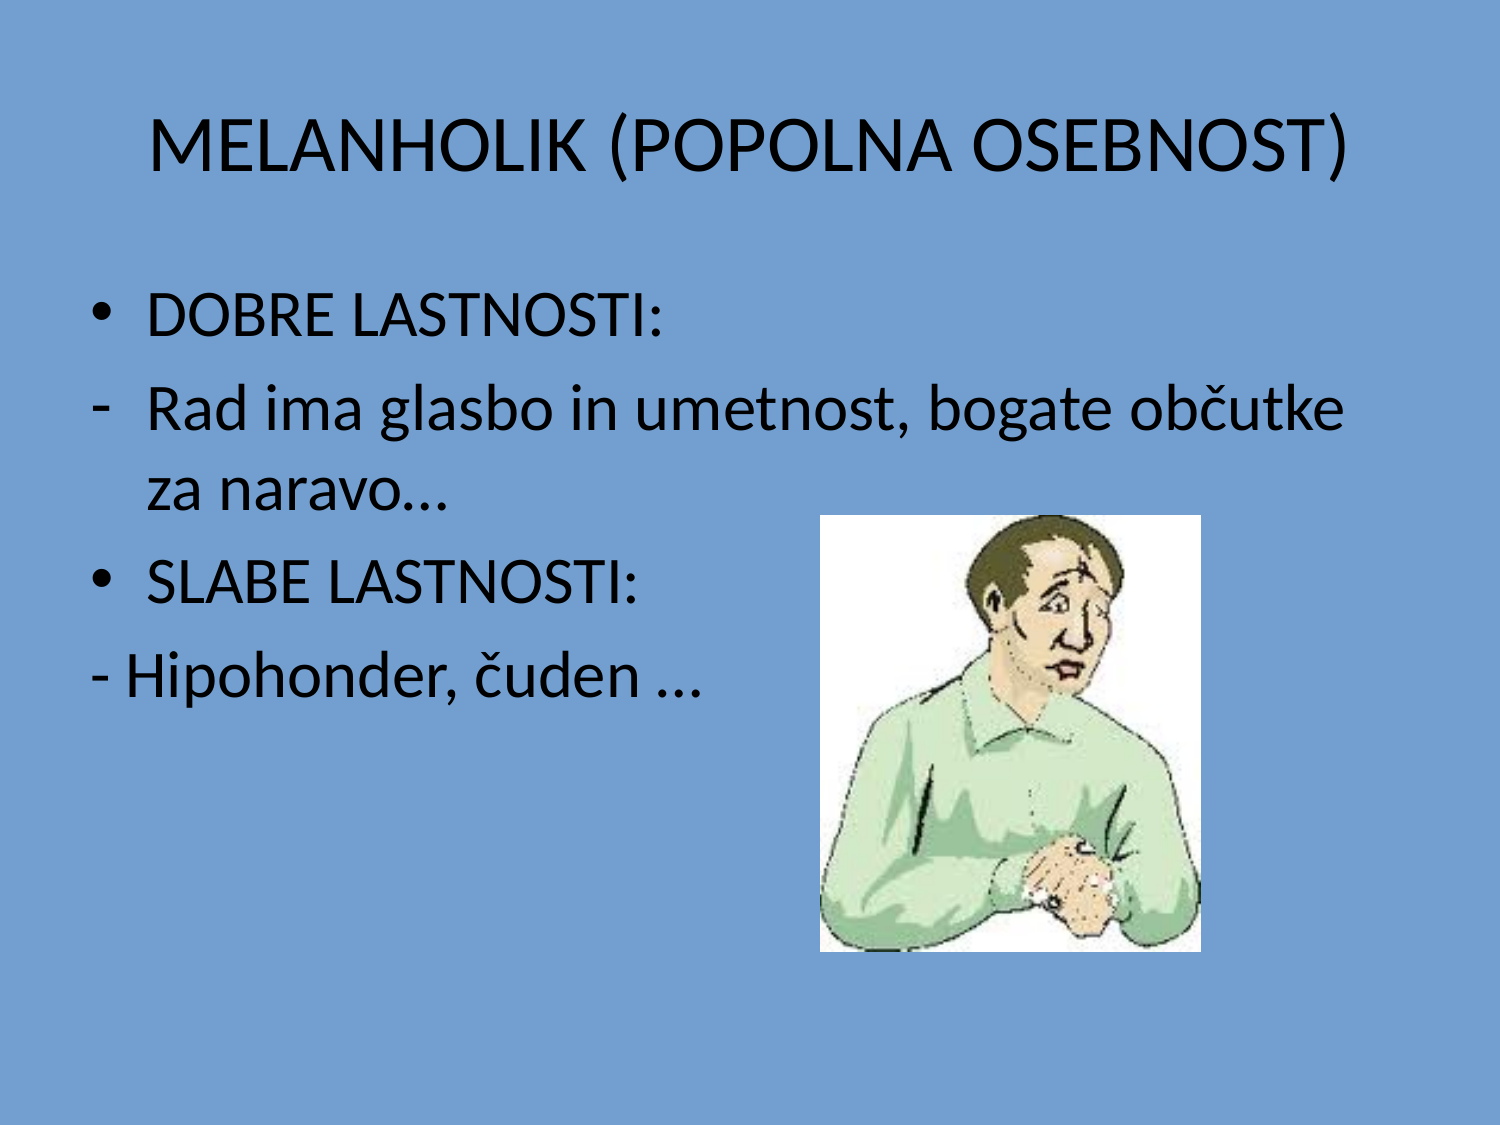

# MELANHOLIK (POPOLNA OSEBNOST)
DOBRE LASTNOSTI:
Rad ima glasbo in umetnost, bogate občutke za naravo…
SLABE LASTNOSTI:
- Hipohonder, čuden …